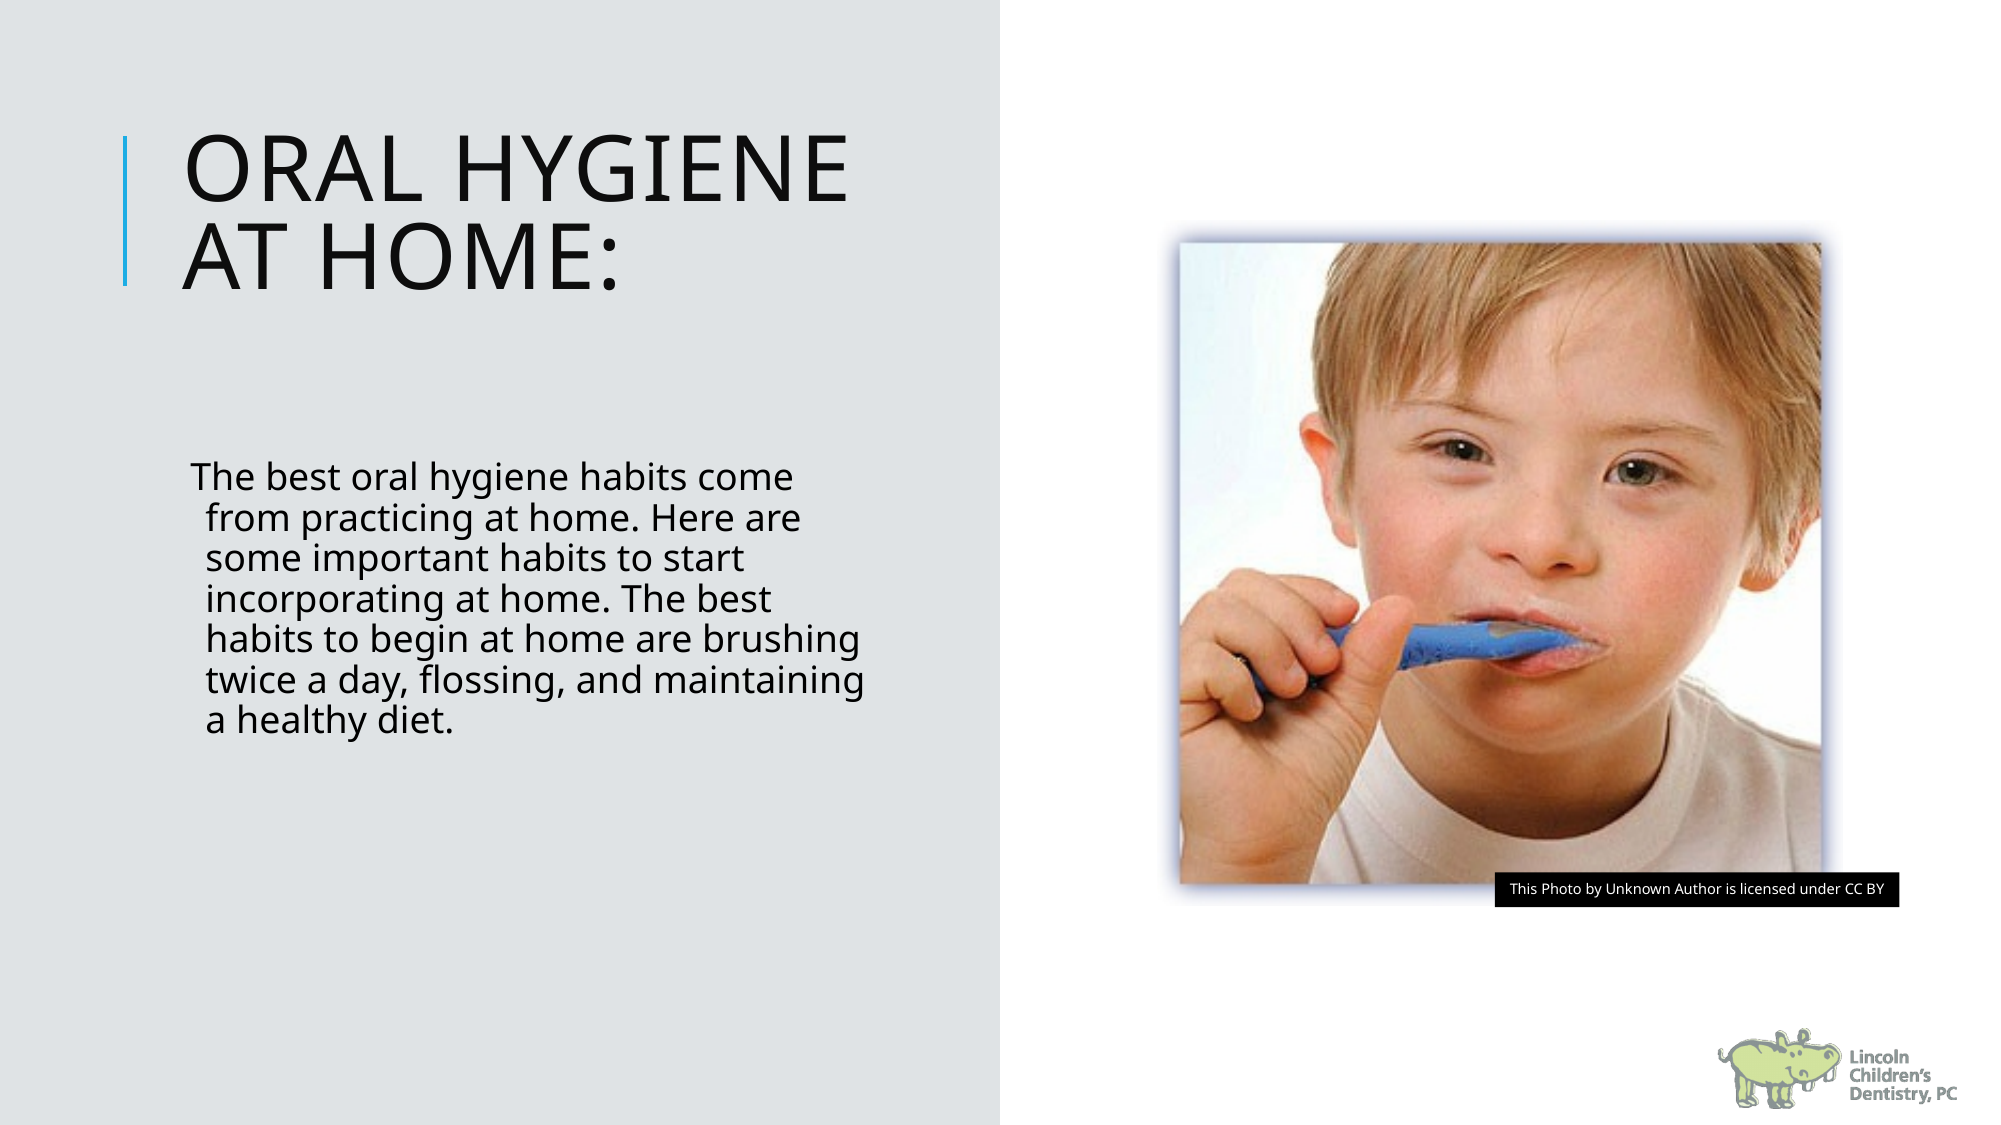

# Oral Hygiene at home:
The best oral hygiene habits come from practicing at home. Here are some important habits to start incorporating at home. The best habits to begin at home are brushing twice a day, flossing, and maintaining a healthy diet.
This Photo by Unknown Author is licensed under CC BY